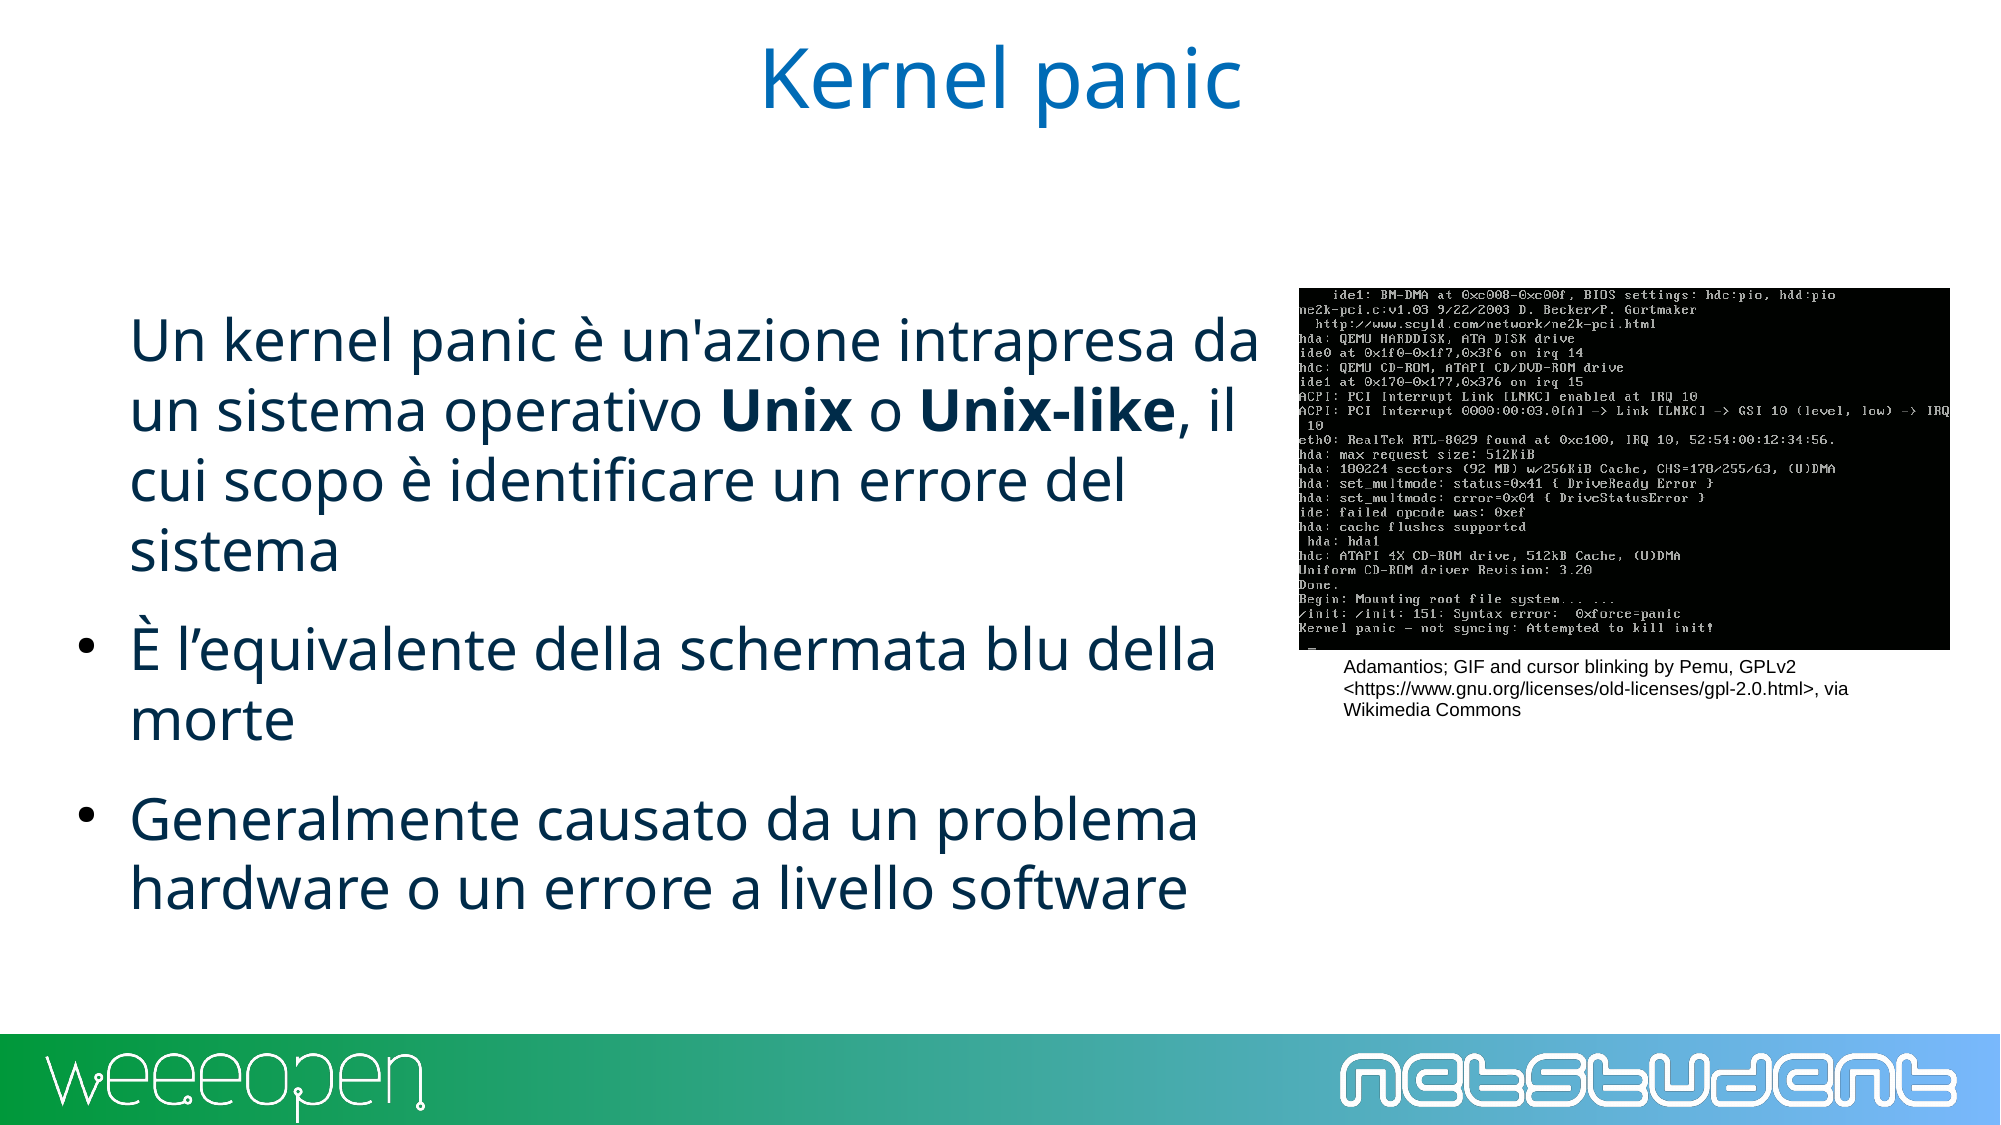

# Kernel panic
Un kernel panic è un'azione intrapresa da un sistema operativo Unix o Unix-like, il cui scopo è identificare un errore del sistema
È l’equivalente della schermata blu della morte
Generalmente causato da un problema hardware o un errore a livello software
Adamantios; GIF and cursor blinking by Pemu, GPLv2 <https://www.gnu.org/licenses/old-licenses/gpl-2.0.html>, via Wikimedia Commons